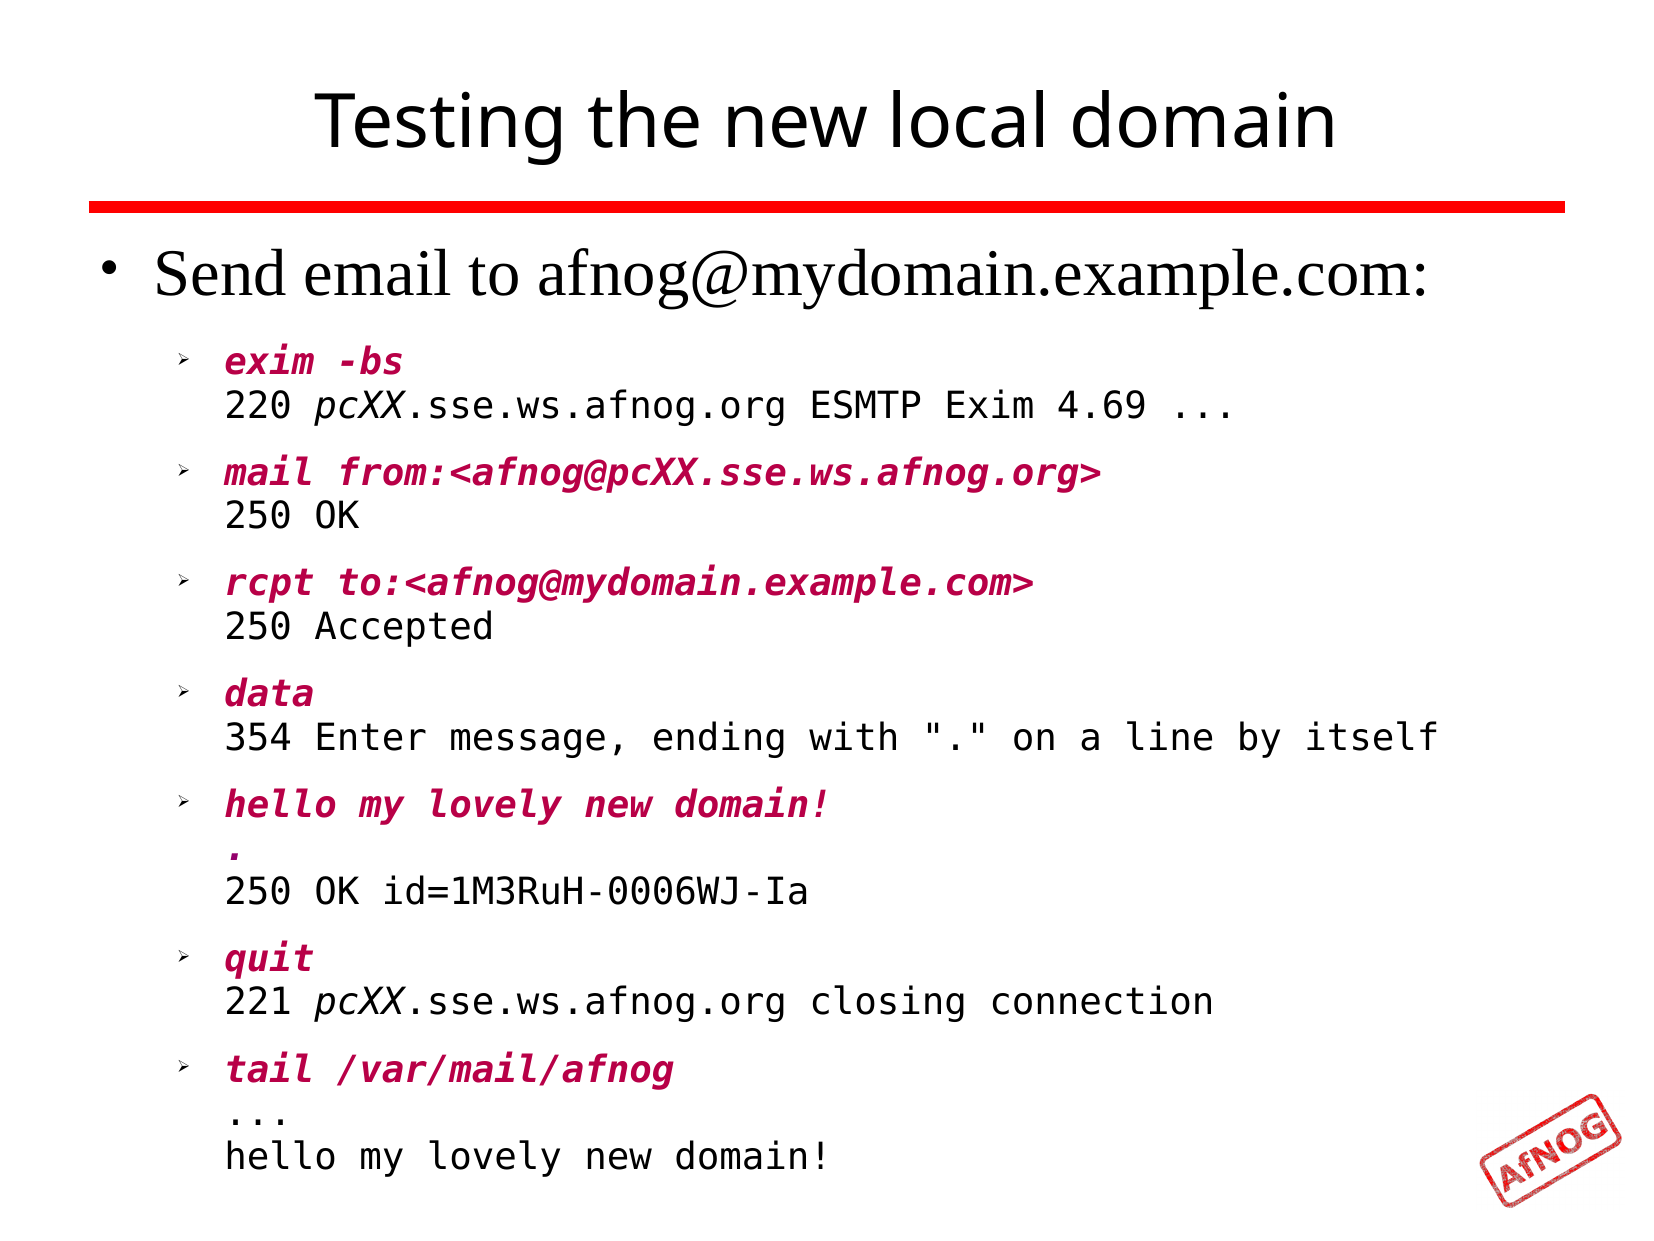

# Testing the new local domain
Send email to afnog@mydomain.example.com:
exim -bs
220 pcXX.sse.ws.afnog.org ESMTP Exim 4.69 ...
mail from:<afnog@pcXX.sse.ws.afnog.org>
250 OK
rcpt to:<afnog@mydomain.example.com>
250 Accepted
data
354 Enter message, ending with "." on a line by itself
hello my lovely new domain!
.
250 OK id=1M3RuH-0006WJ-Ia
quit
221 pcXX.sse.ws.afnog.org closing connection
tail /var/mail/afnog
...
hello my lovely new domain!